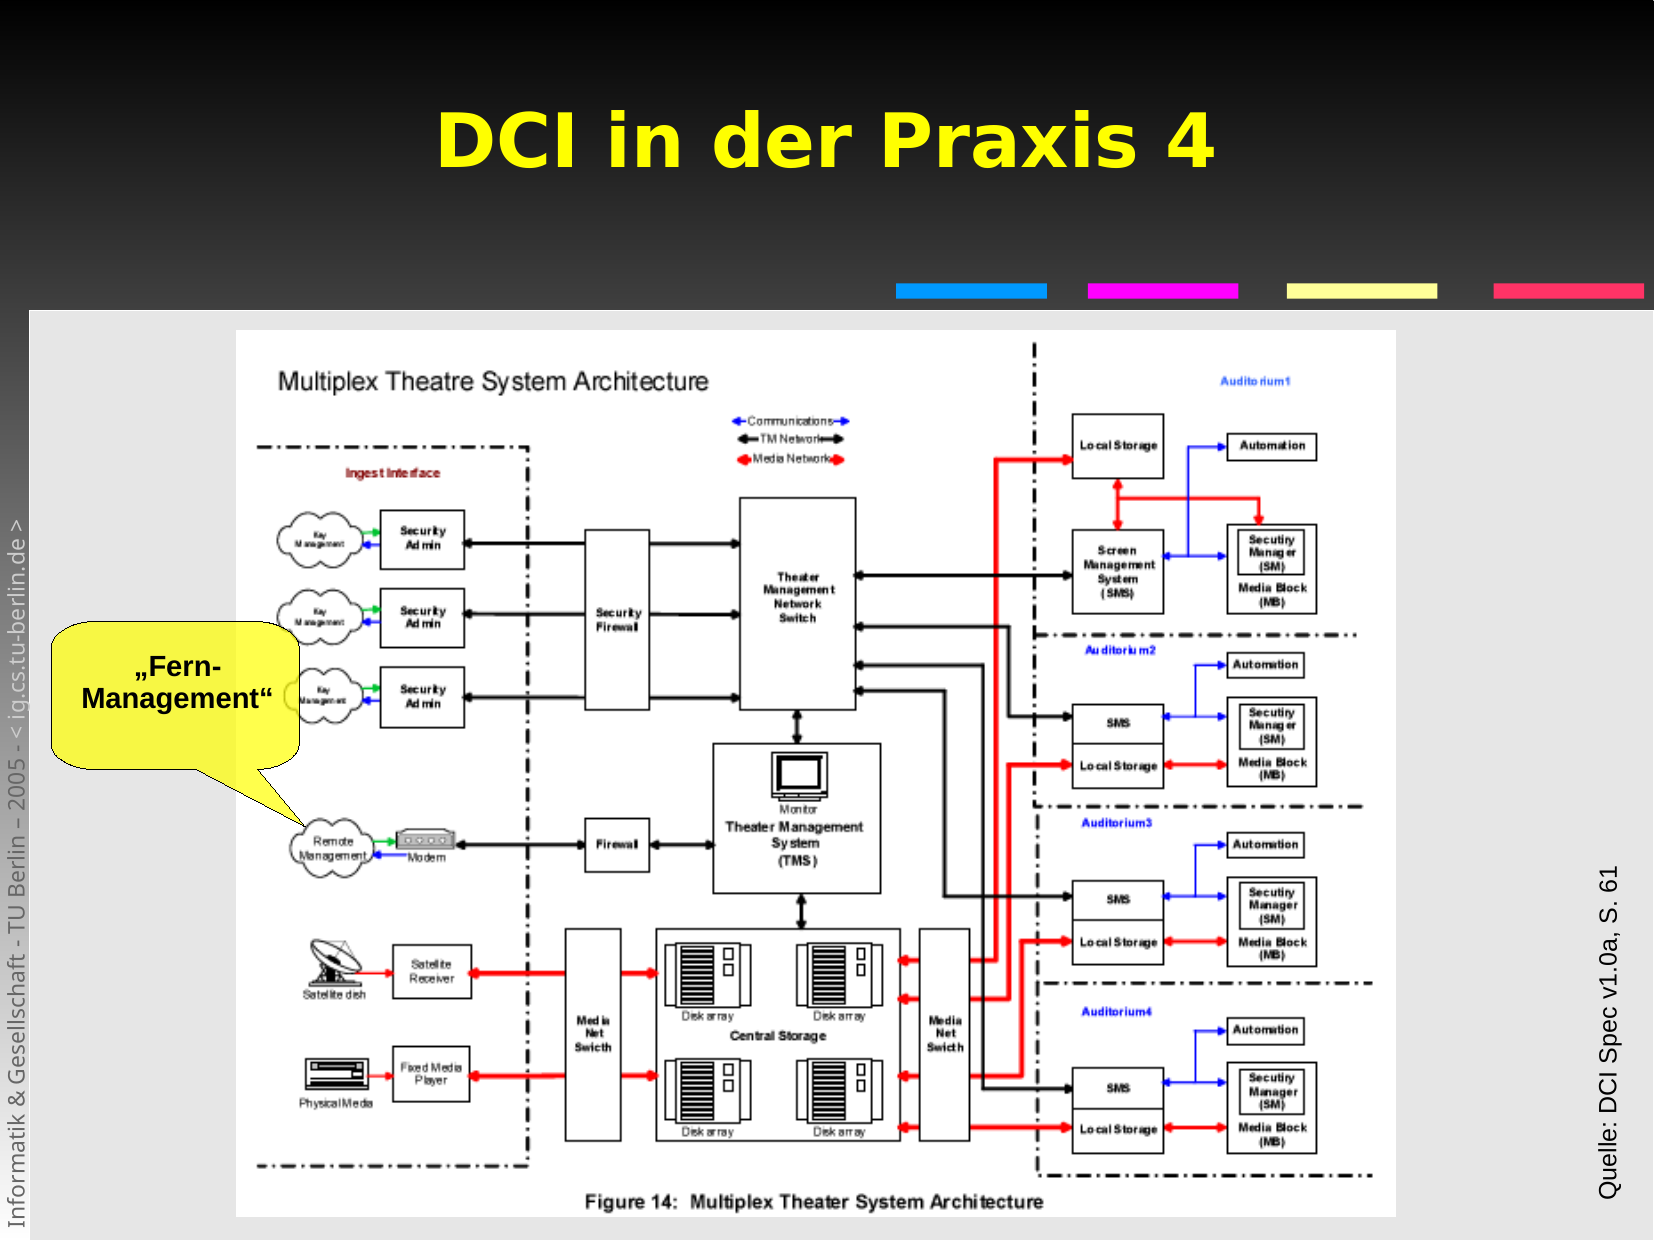

# DCI in der Praxis 4
„Fern-
Management“
Quelle: DCI Spec v1.0a, S. 61